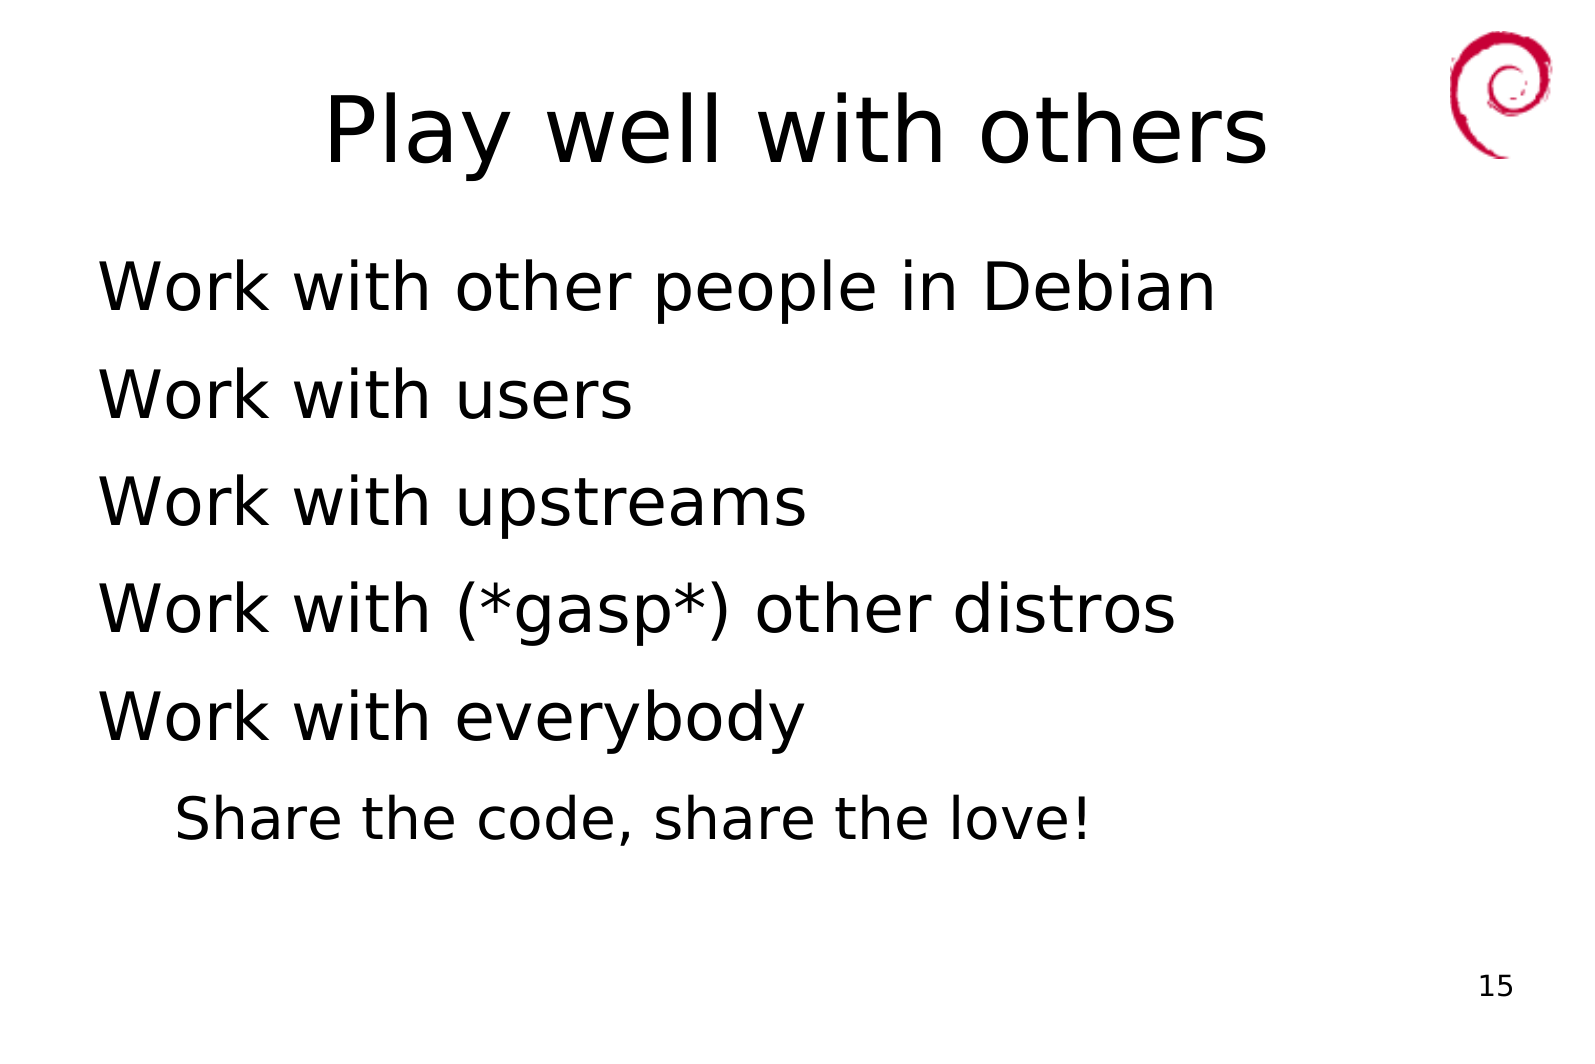

# Play well with others
Work with other people in Debian
Work with users
Work with upstreams
Work with (*gasp*) other distros
Work with everybody
Share the code, share the love!
15